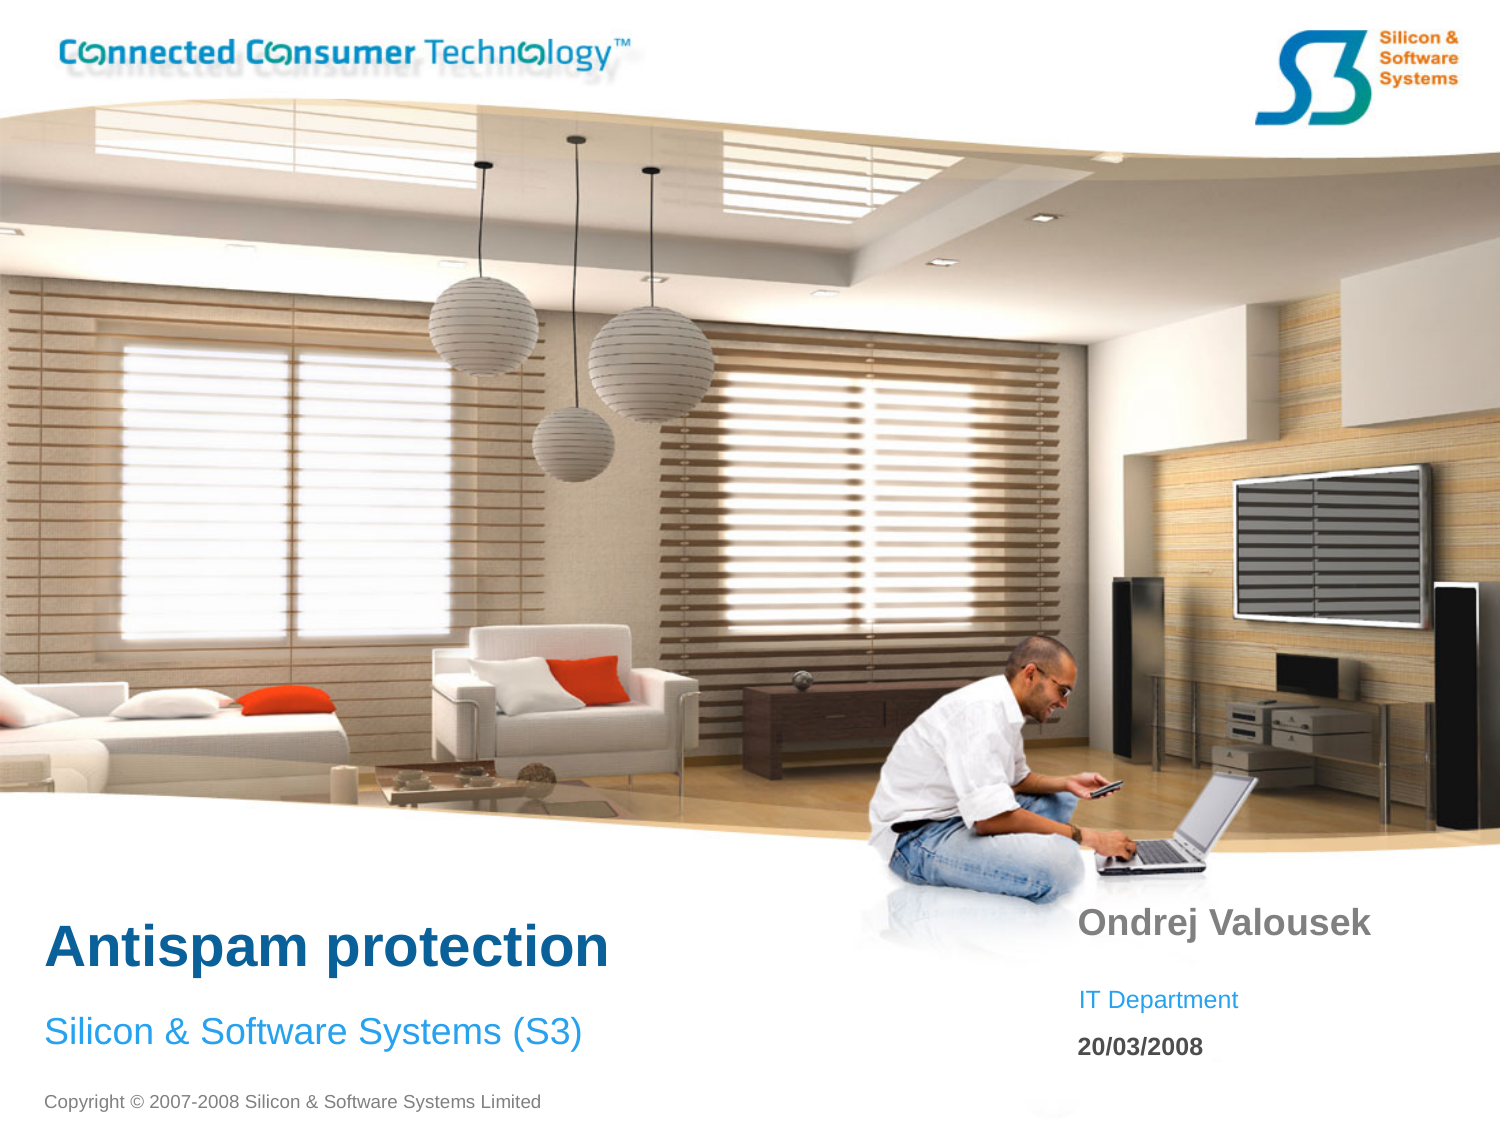

Ondrej Valousek
# Antispam protection
 IT Department
20/03/2008